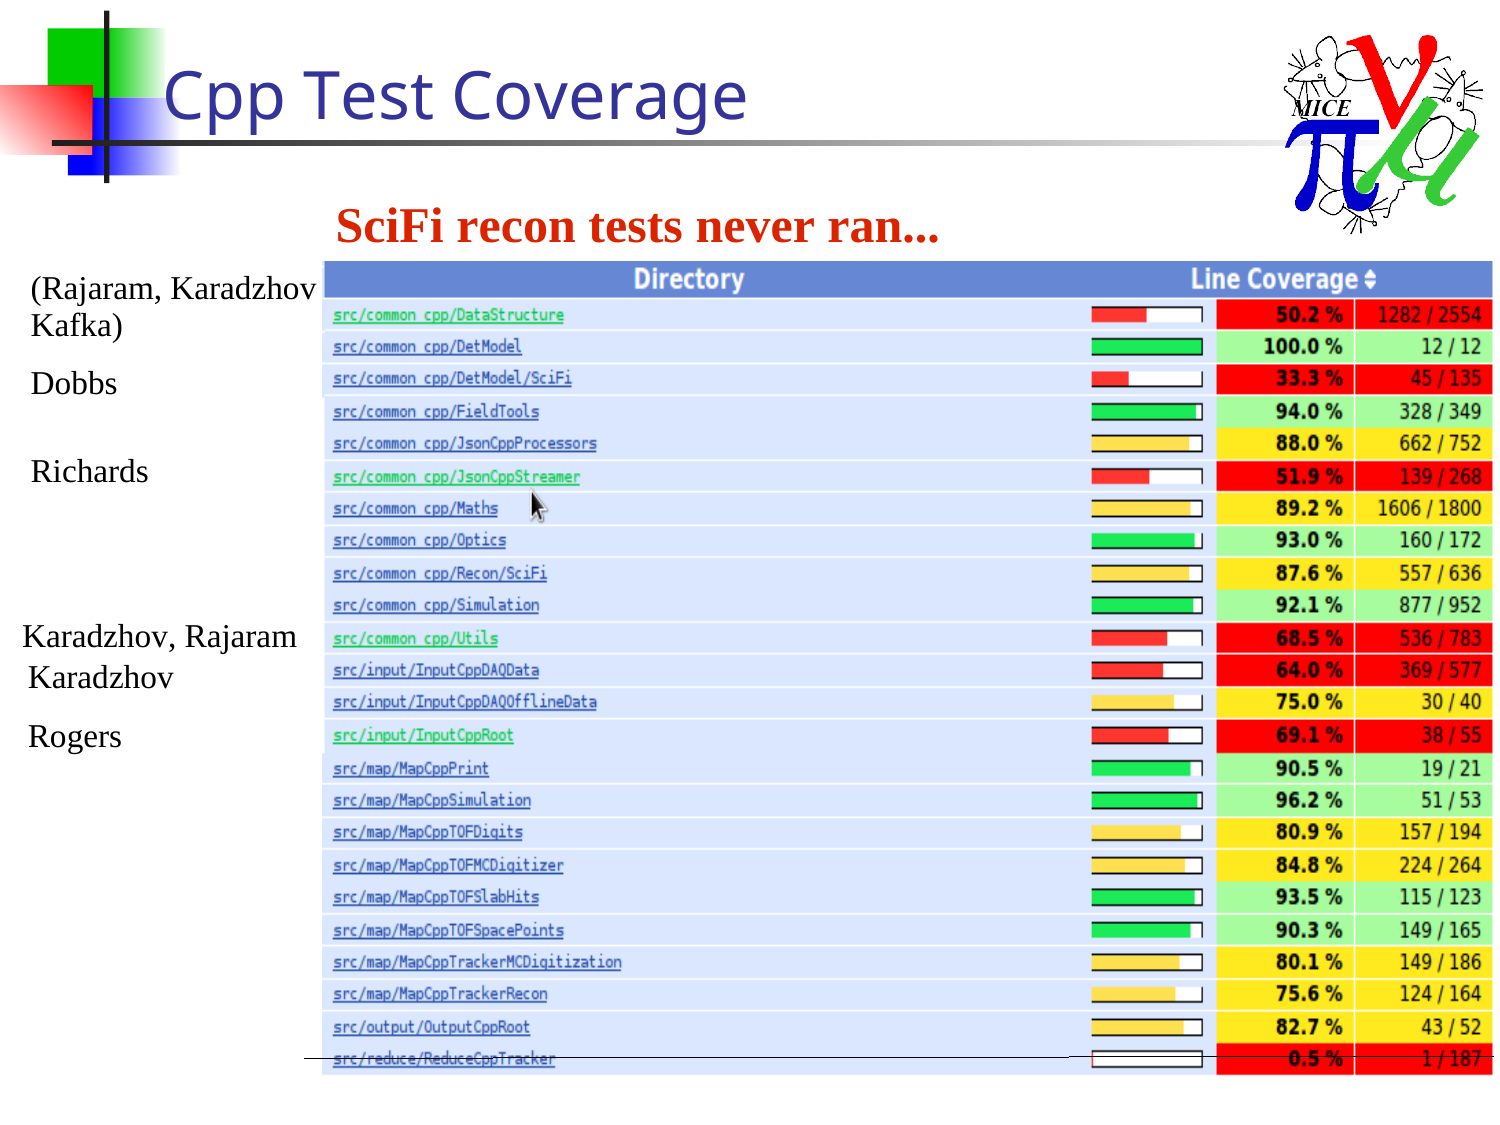

# Cpp Test Coverage
SciFi recon tests never ran...
(Rajaram, Karadzhov
Kafka)
Dobbs
Richards
Karadzhov, Rajaram
Karadzhov
Rogers